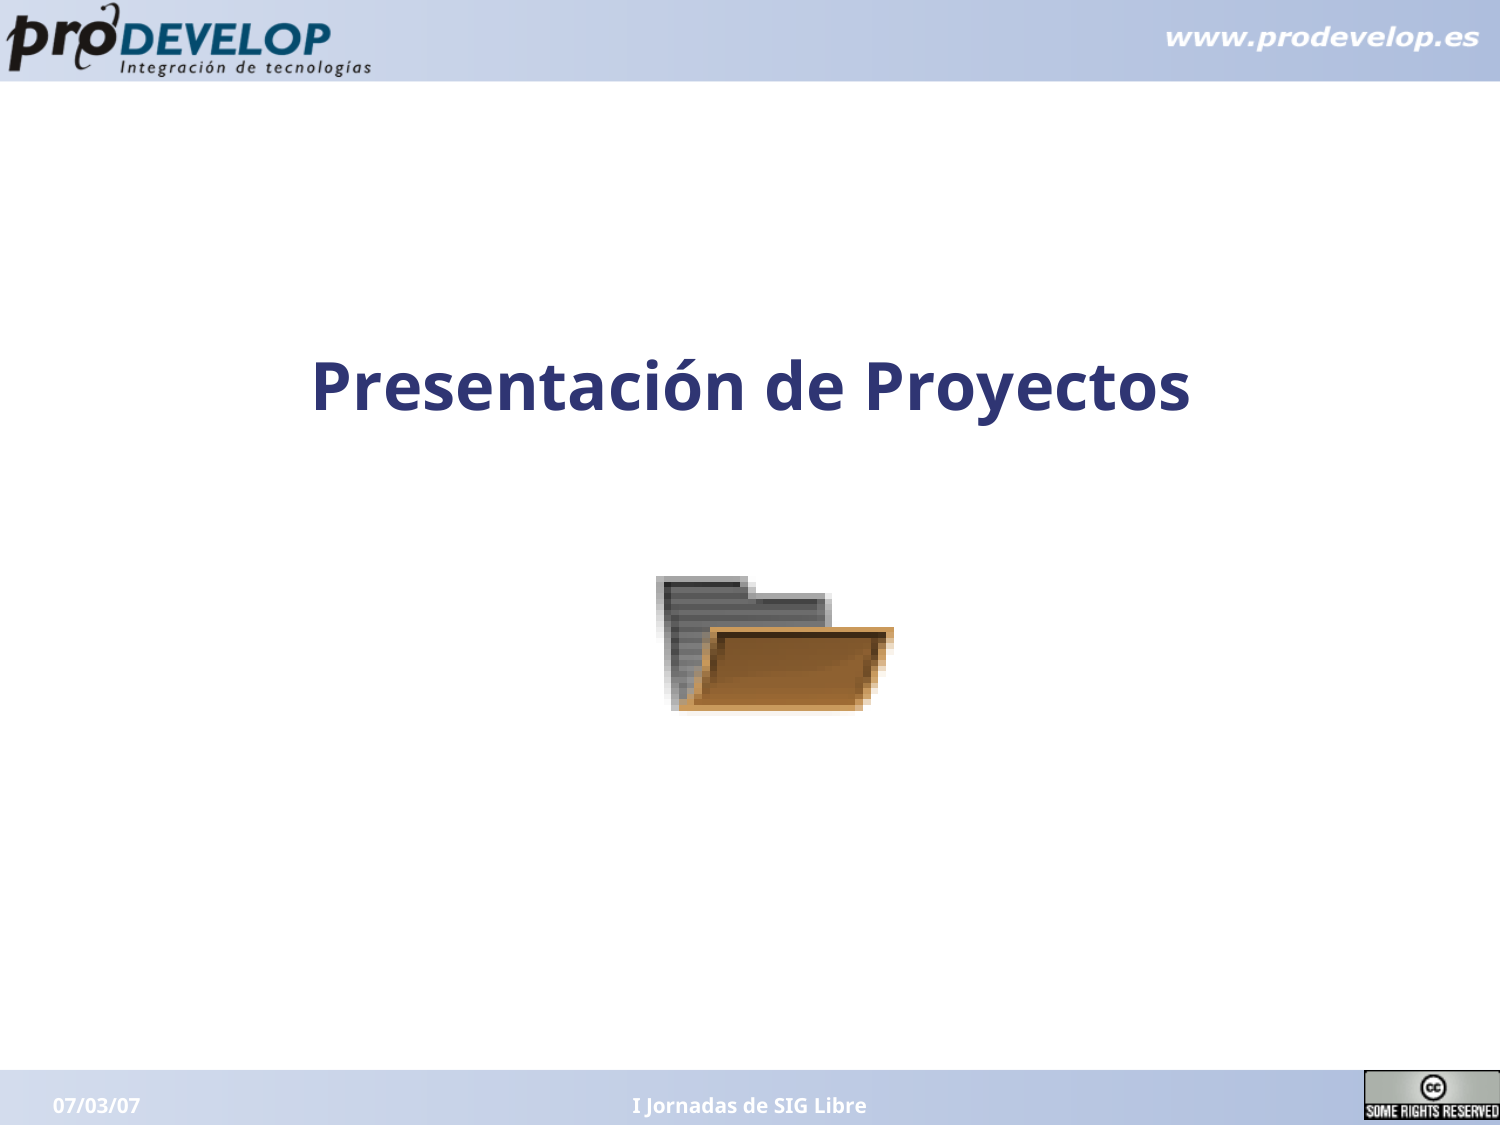

# Presentación de Proyectos
25/10/2006
6
Plan Difusión Interna gvSIG v. 2.0